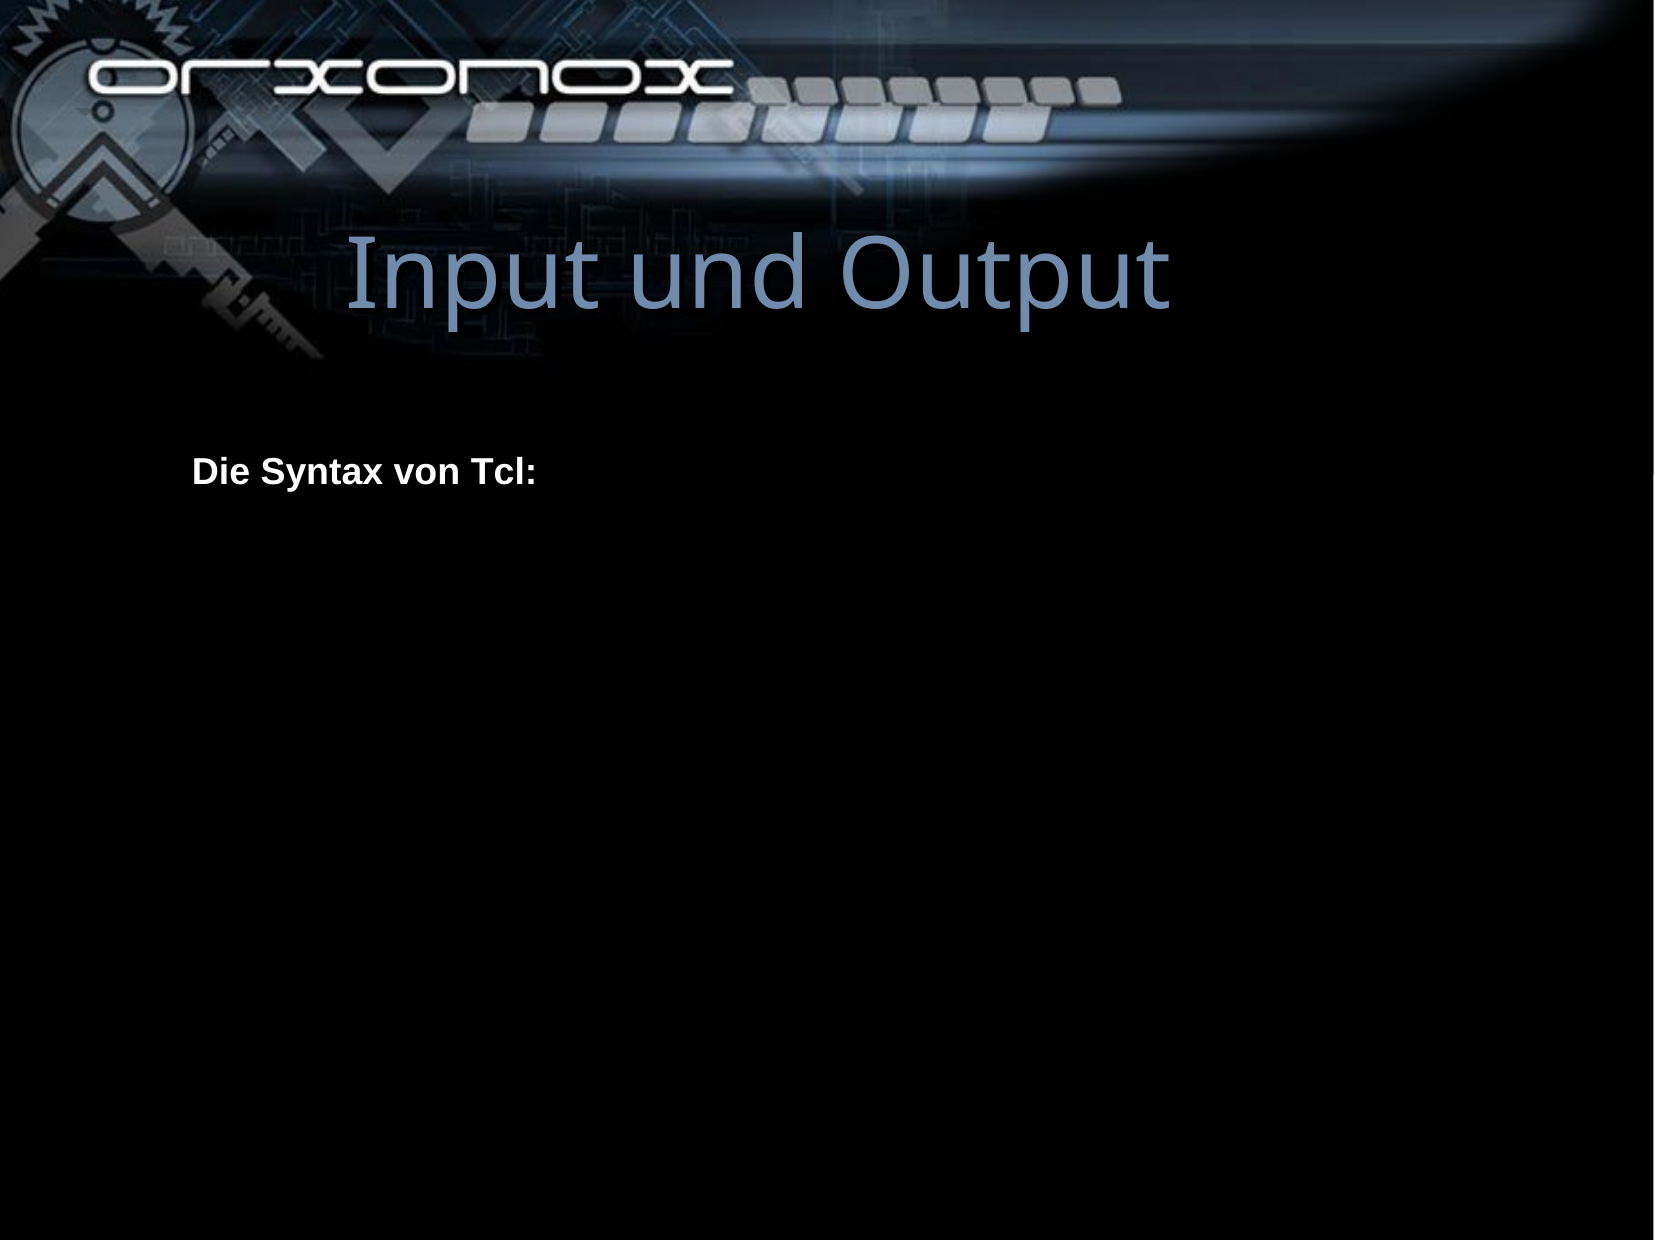

Input und Output
Die Syntax von Tcl: